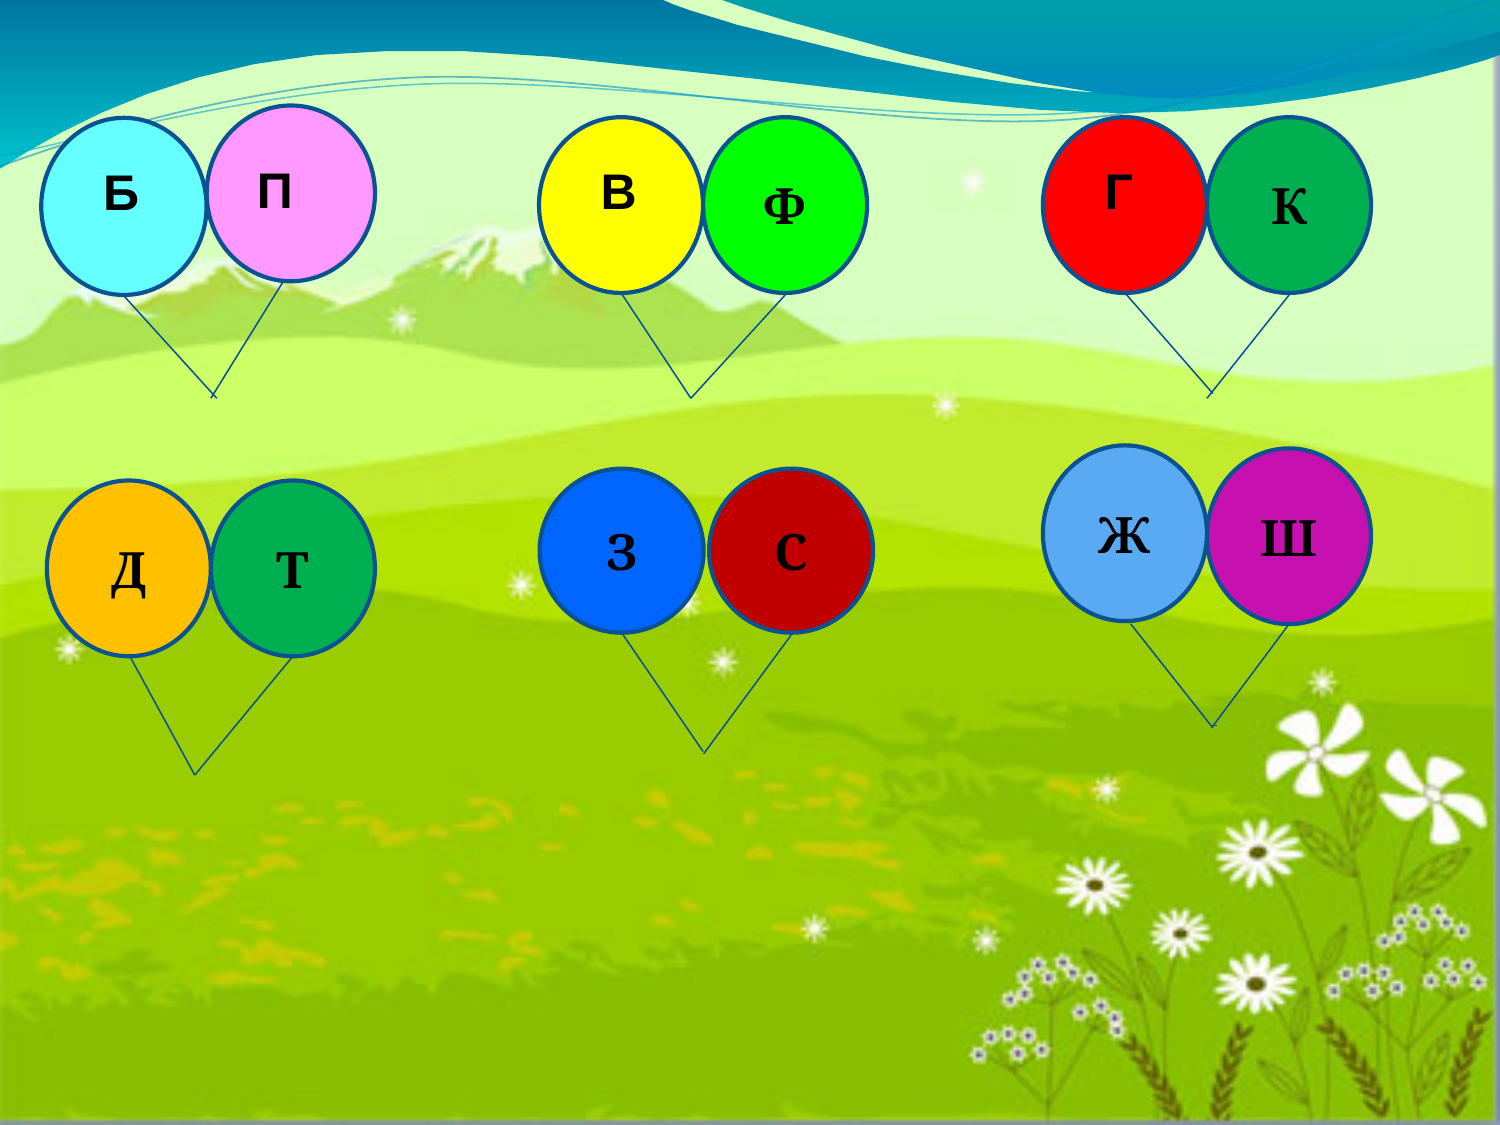

П
В
Ф
Г
К
Б
Ж
Ш
З
С
Д
Т